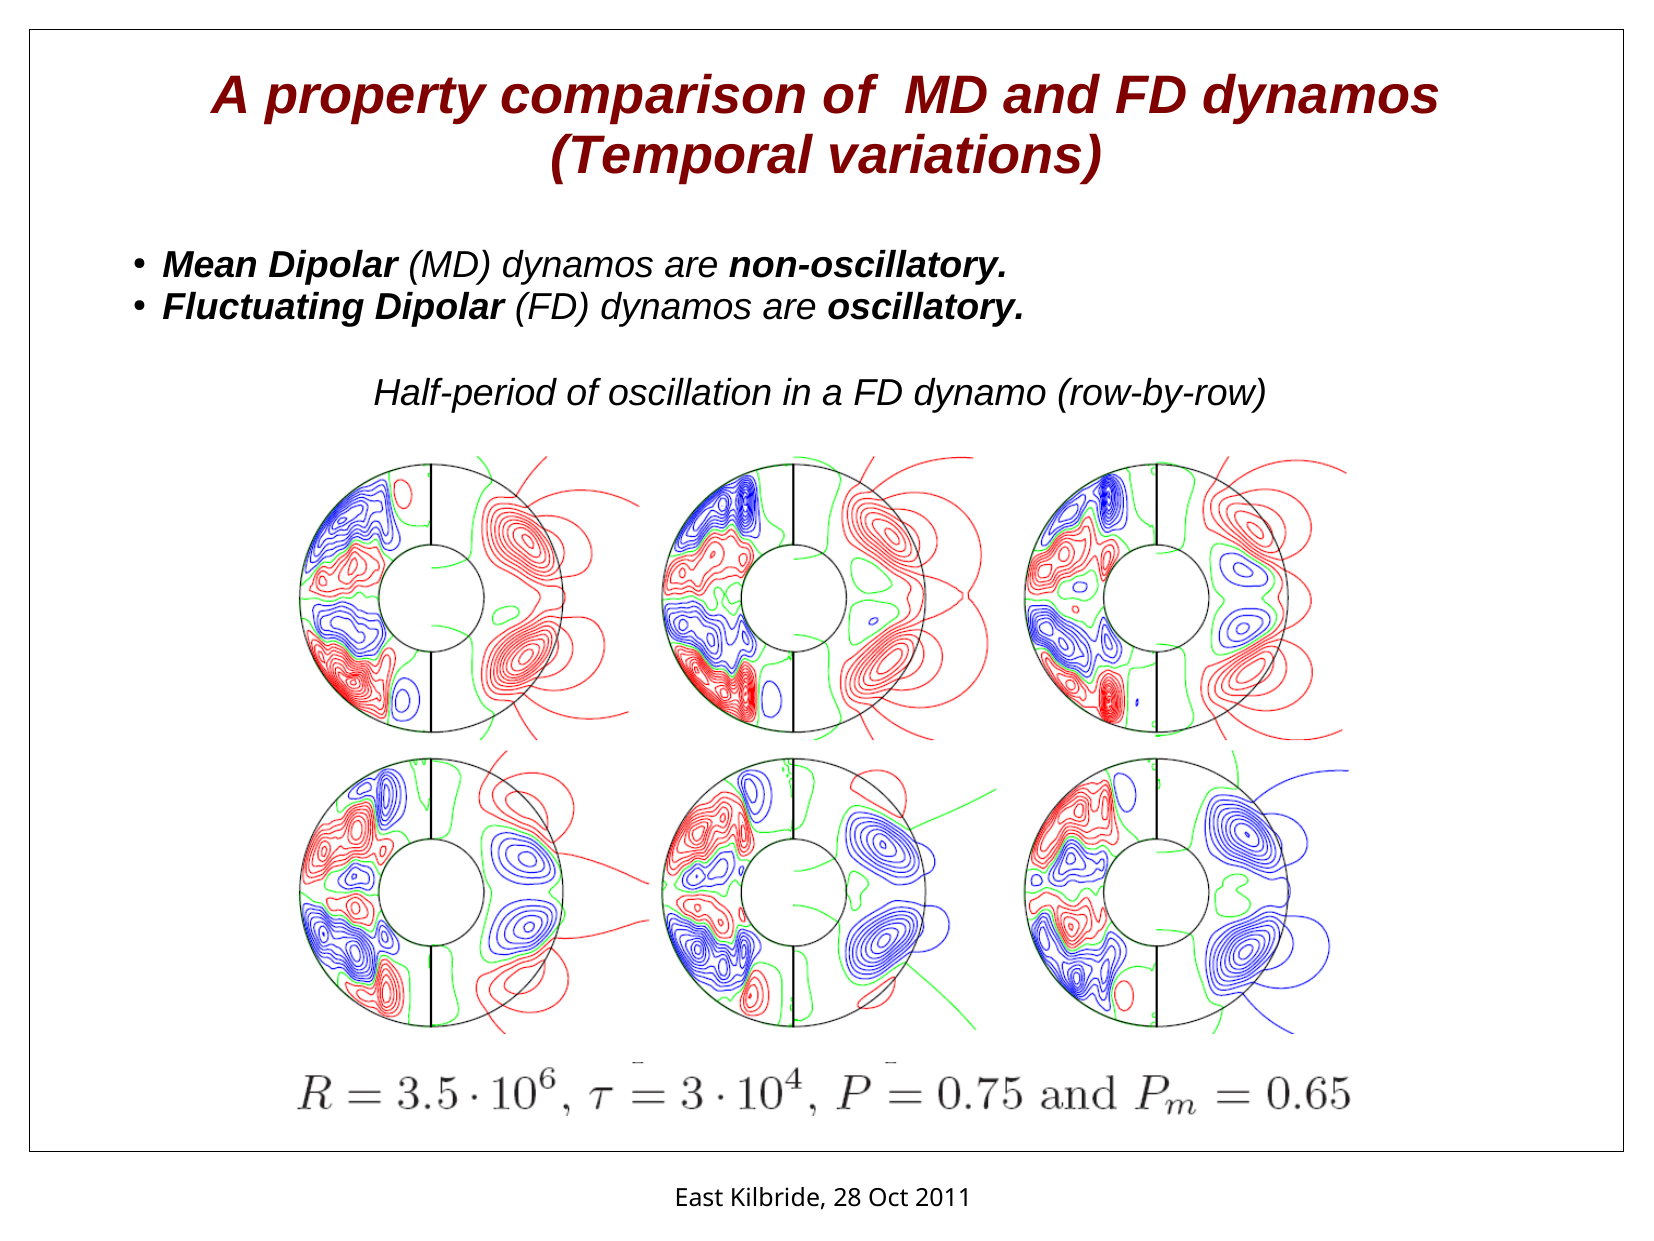

A property comparison of MD and FD dynamos
(Temporal variations)
Mean Dipolar (MD) dynamos are non-oscillatory.
Fluctuating Dipolar (FD) dynamos are oscillatory.
Half-period of oscillation in a FD dynamo (row-by-row)
East Kilbride, 28 Oct 2011